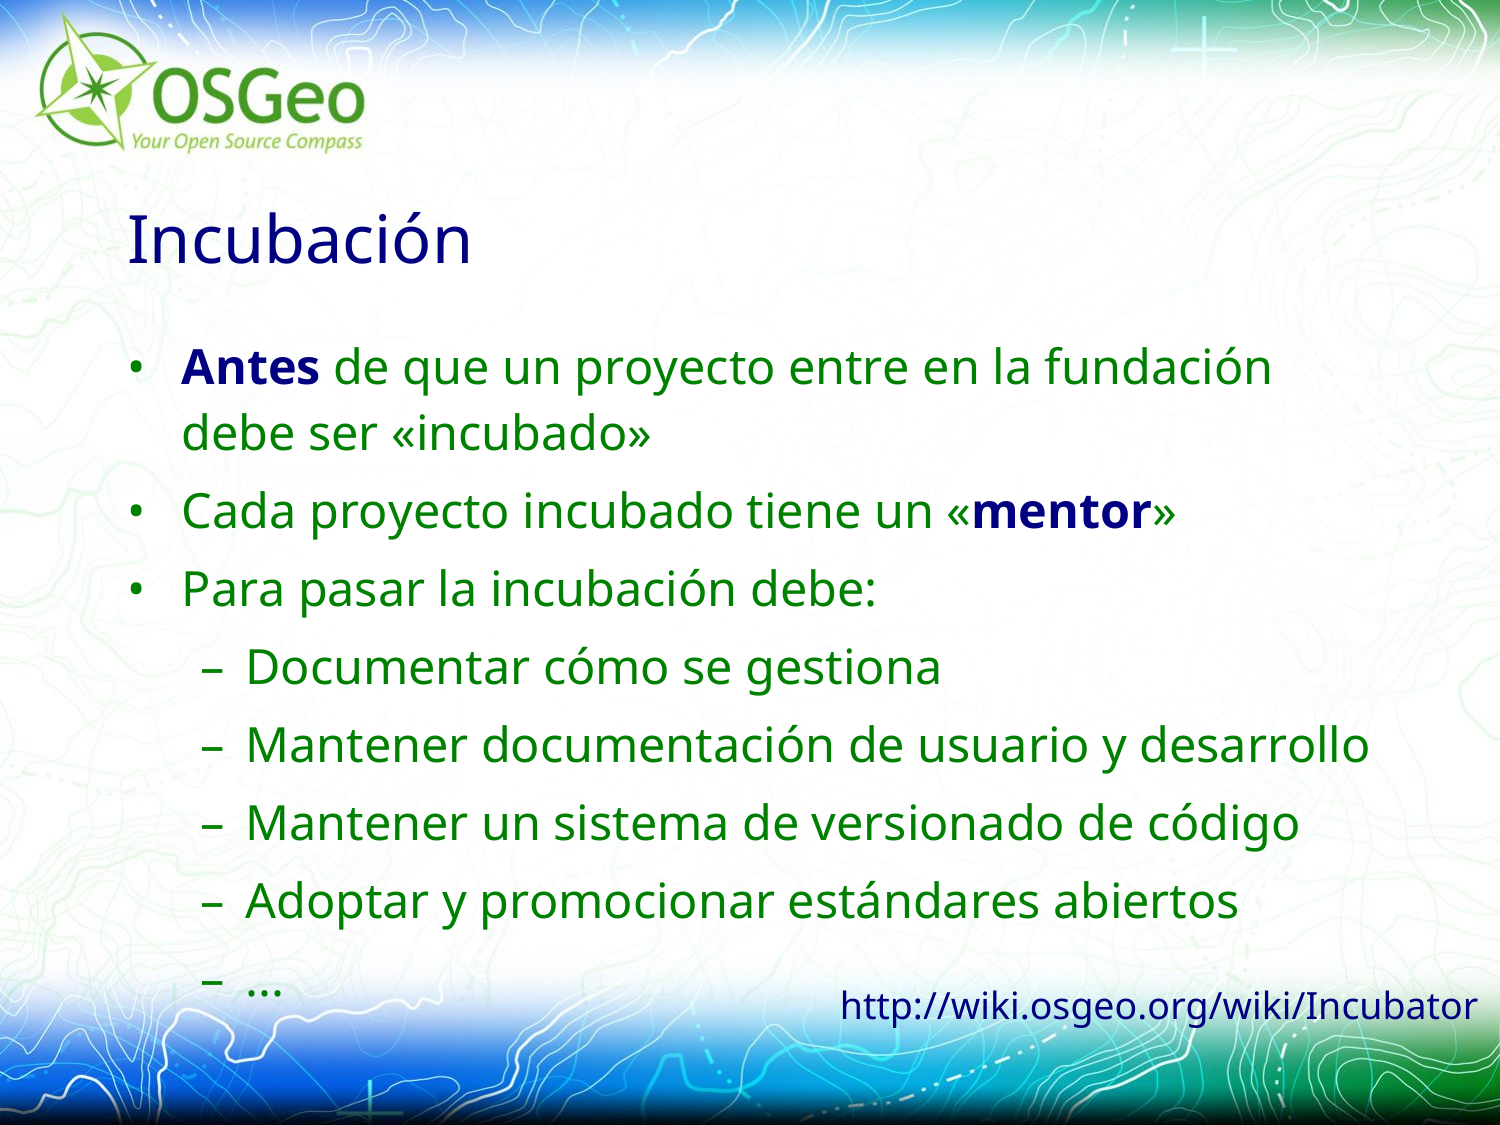

# Incubación
Antes de que un proyecto entre en la fundación debe ser «incubado»
Cada proyecto incubado tiene un «mentor»
Para pasar la incubación debe:
Documentar cómo se gestiona
Mantener documentación de usuario y desarrollo
Mantener un sistema de versionado de código
Adoptar y promocionar estándares abiertos
...
http://wiki.osgeo.org/wiki/Incubator